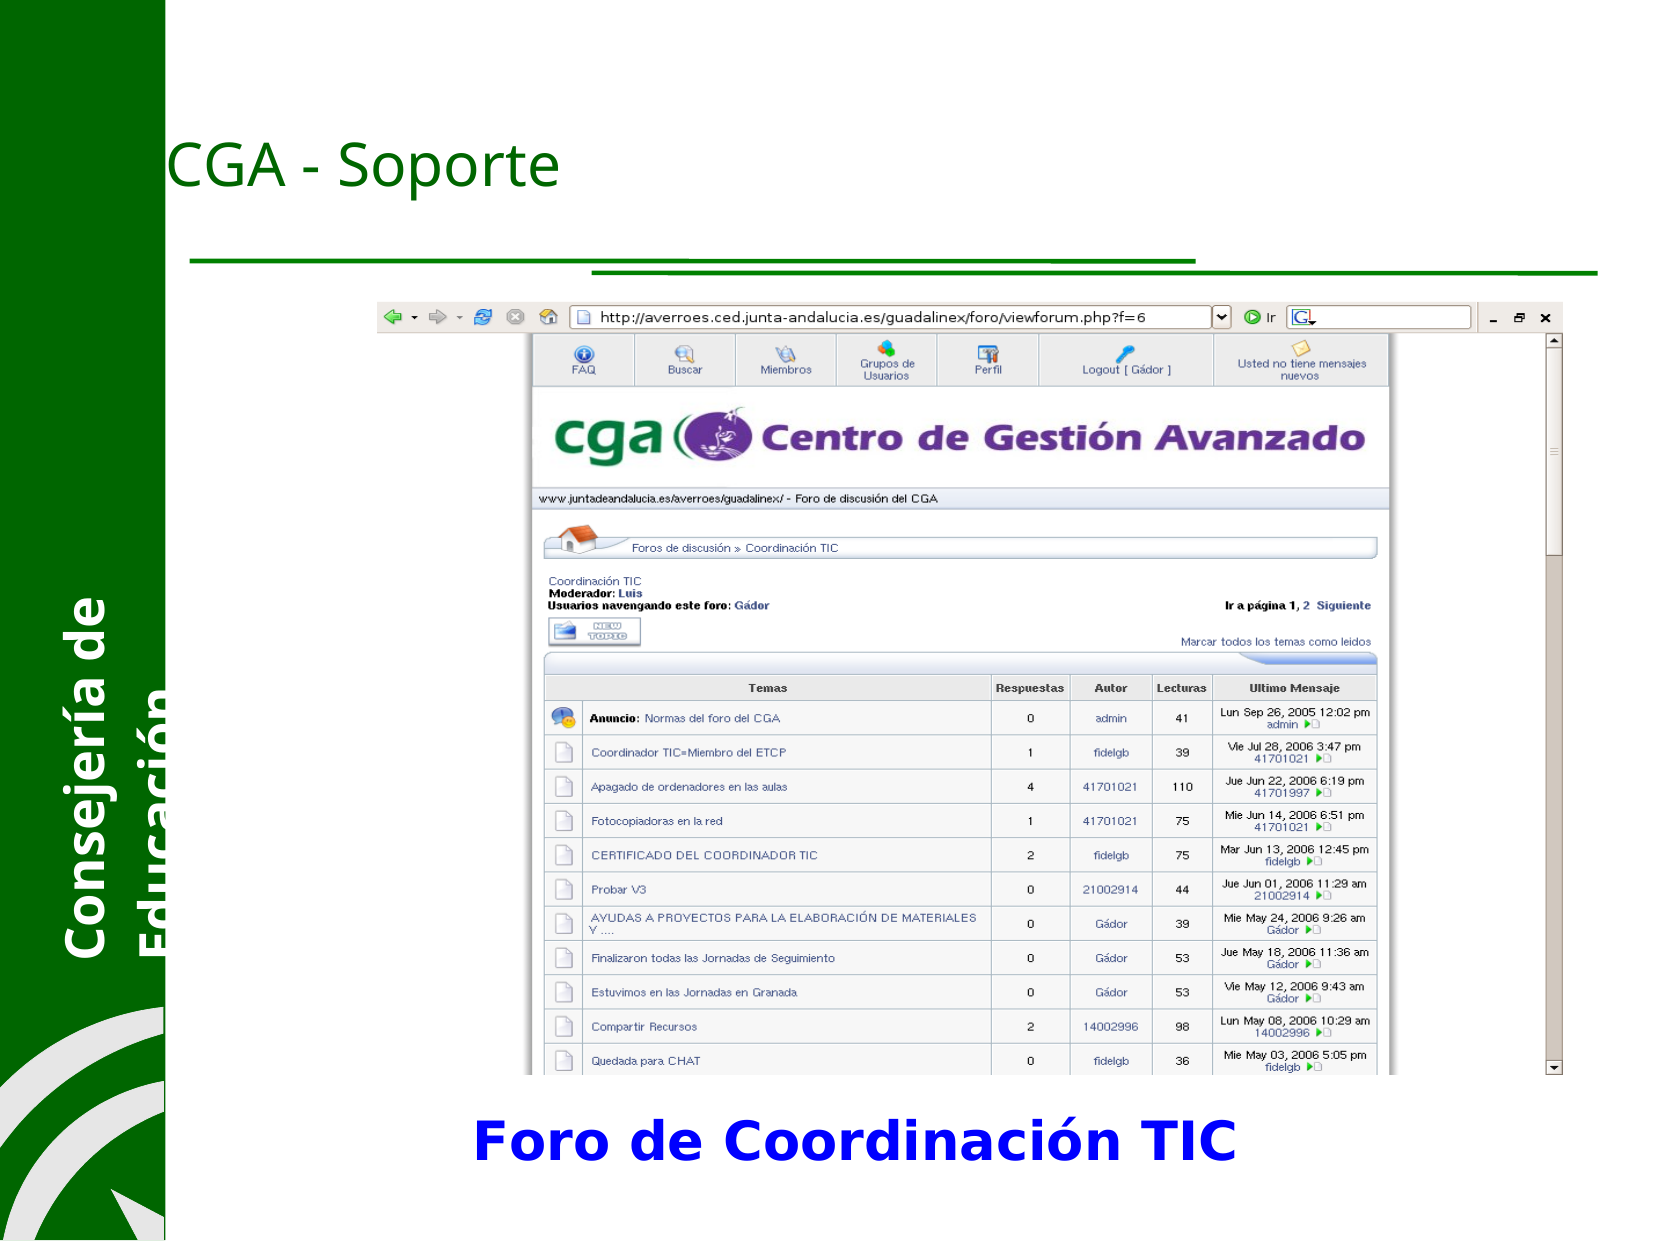

CGA - Soporte
Foro de Coordinación TIC